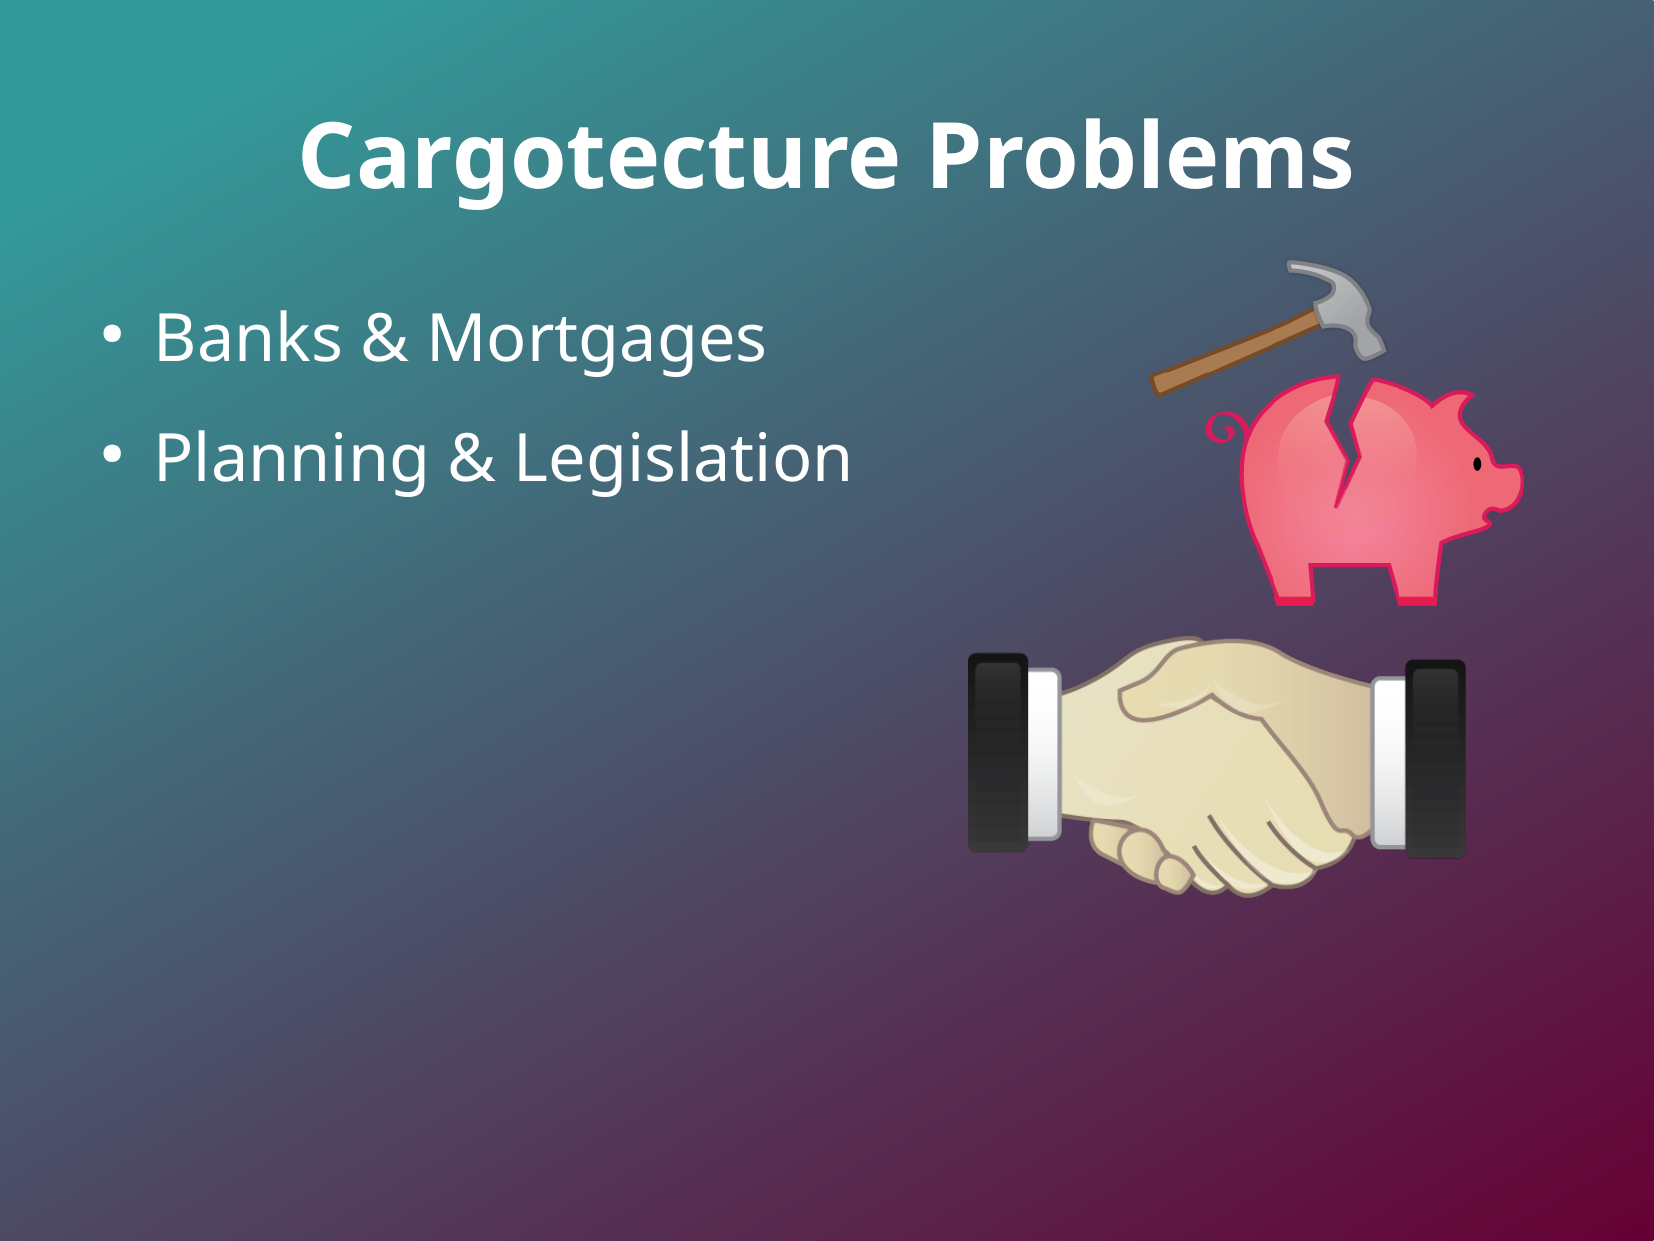

# Cargotecture Problems
Banks & Mortgages
Planning & Legislation